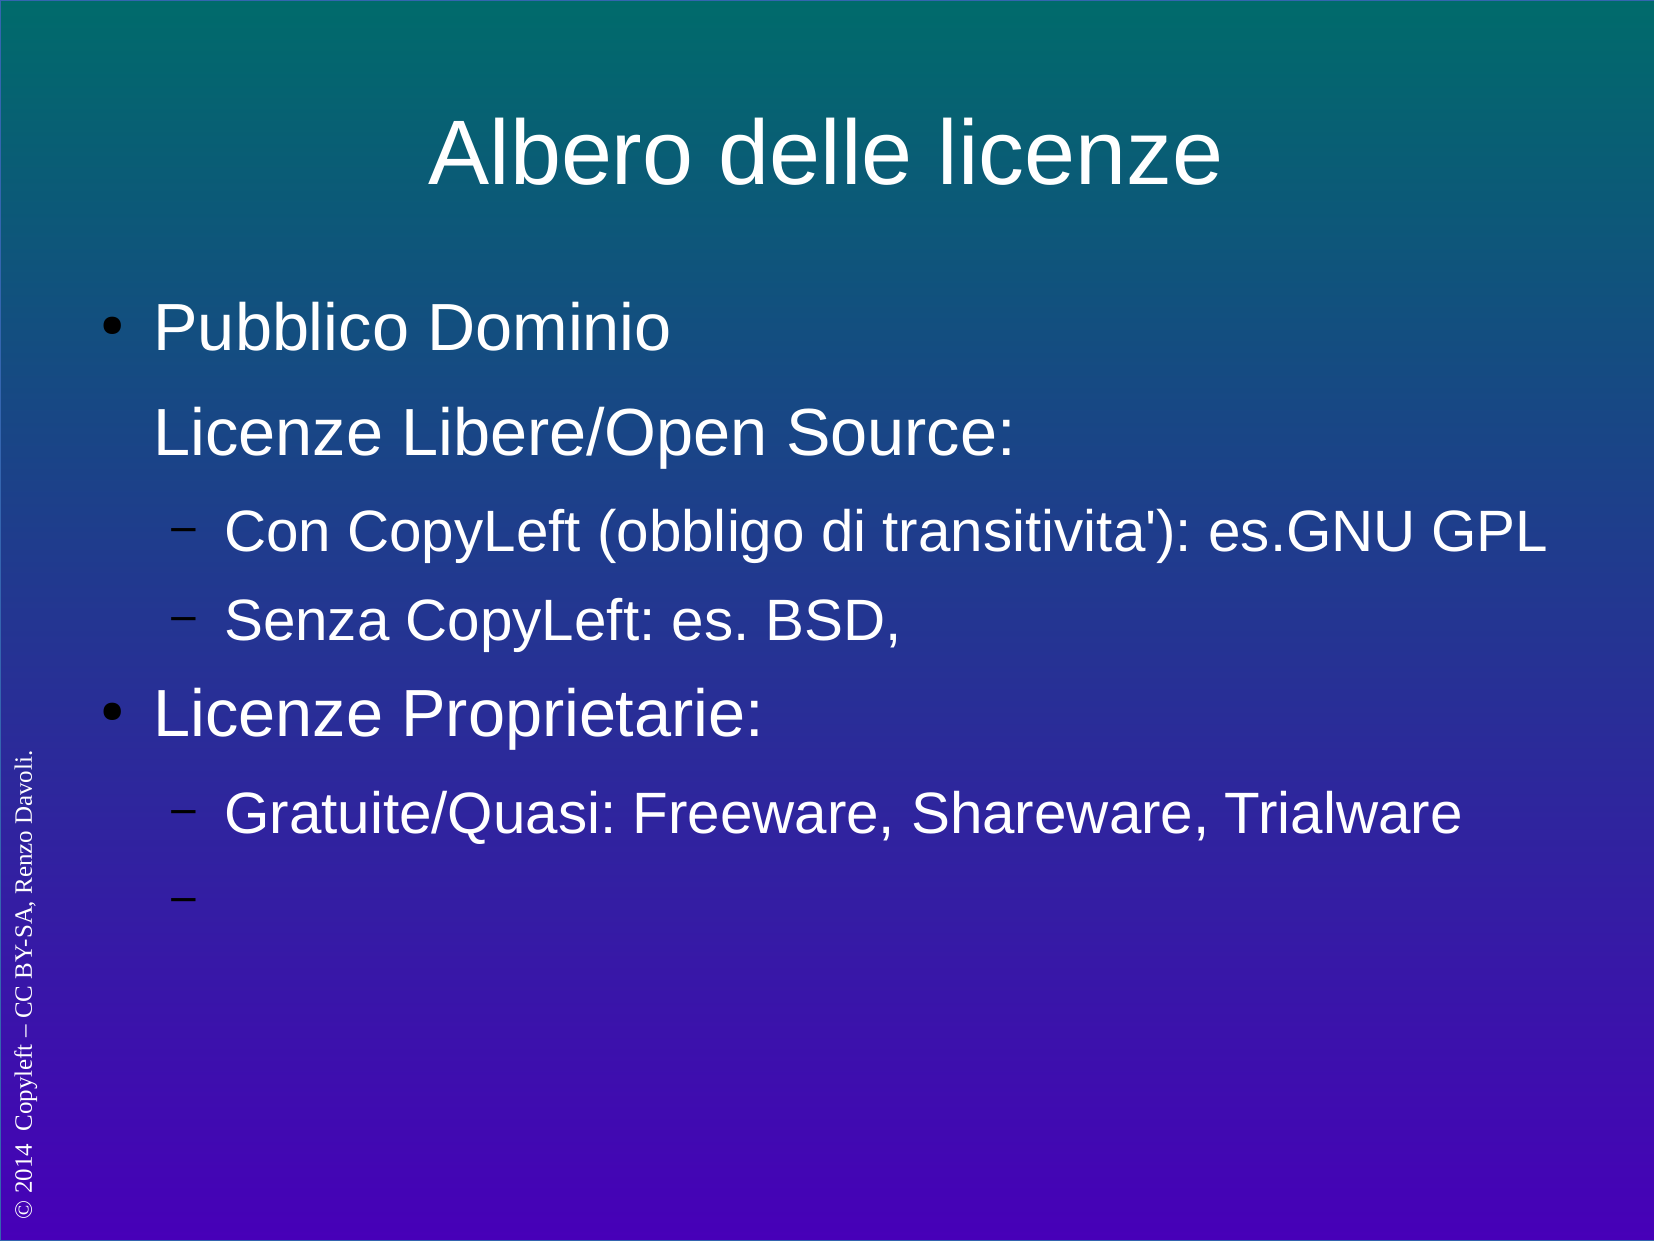

# Albero delle licenze
Pubblico Dominio
Licenze Libere/Open Source:
Con CopyLeft (obbligo di transitivita'): es.GNU GPL
Senza CopyLeft: es. BSD,
Licenze Proprietarie:
Gratuite/Quasi: Freeware, Shareware, Trialware